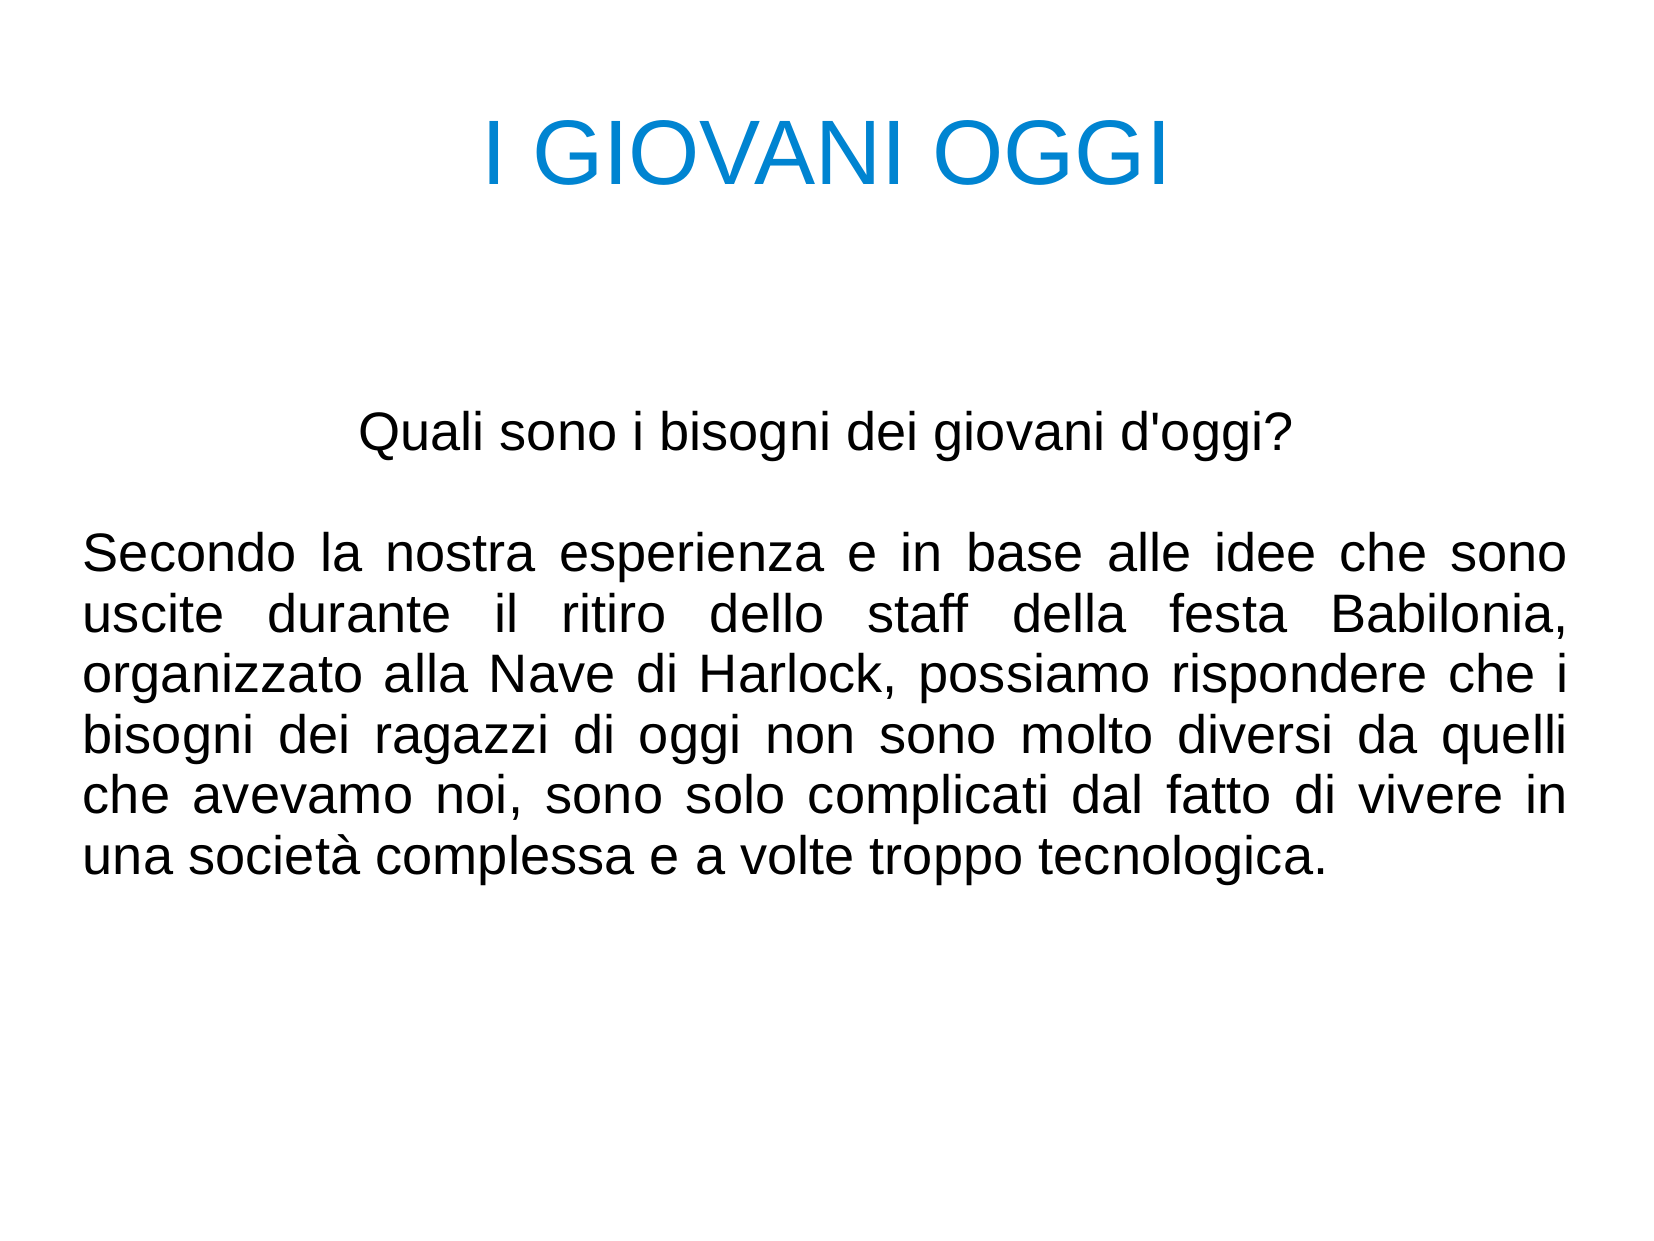

# I GIOVANI OGGI
Quali sono i bisogni dei giovani d'oggi?
Secondo la nostra esperienza e in base alle idee che sono uscite durante il ritiro dello staff della festa Babilonia, organizzato alla Nave di Harlock, possiamo rispondere che i bisogni dei ragazzi di oggi non sono molto diversi da quelli che avevamo noi, sono solo complicati dal fatto di vivere in una società complessa e a volte troppo tecnologica.